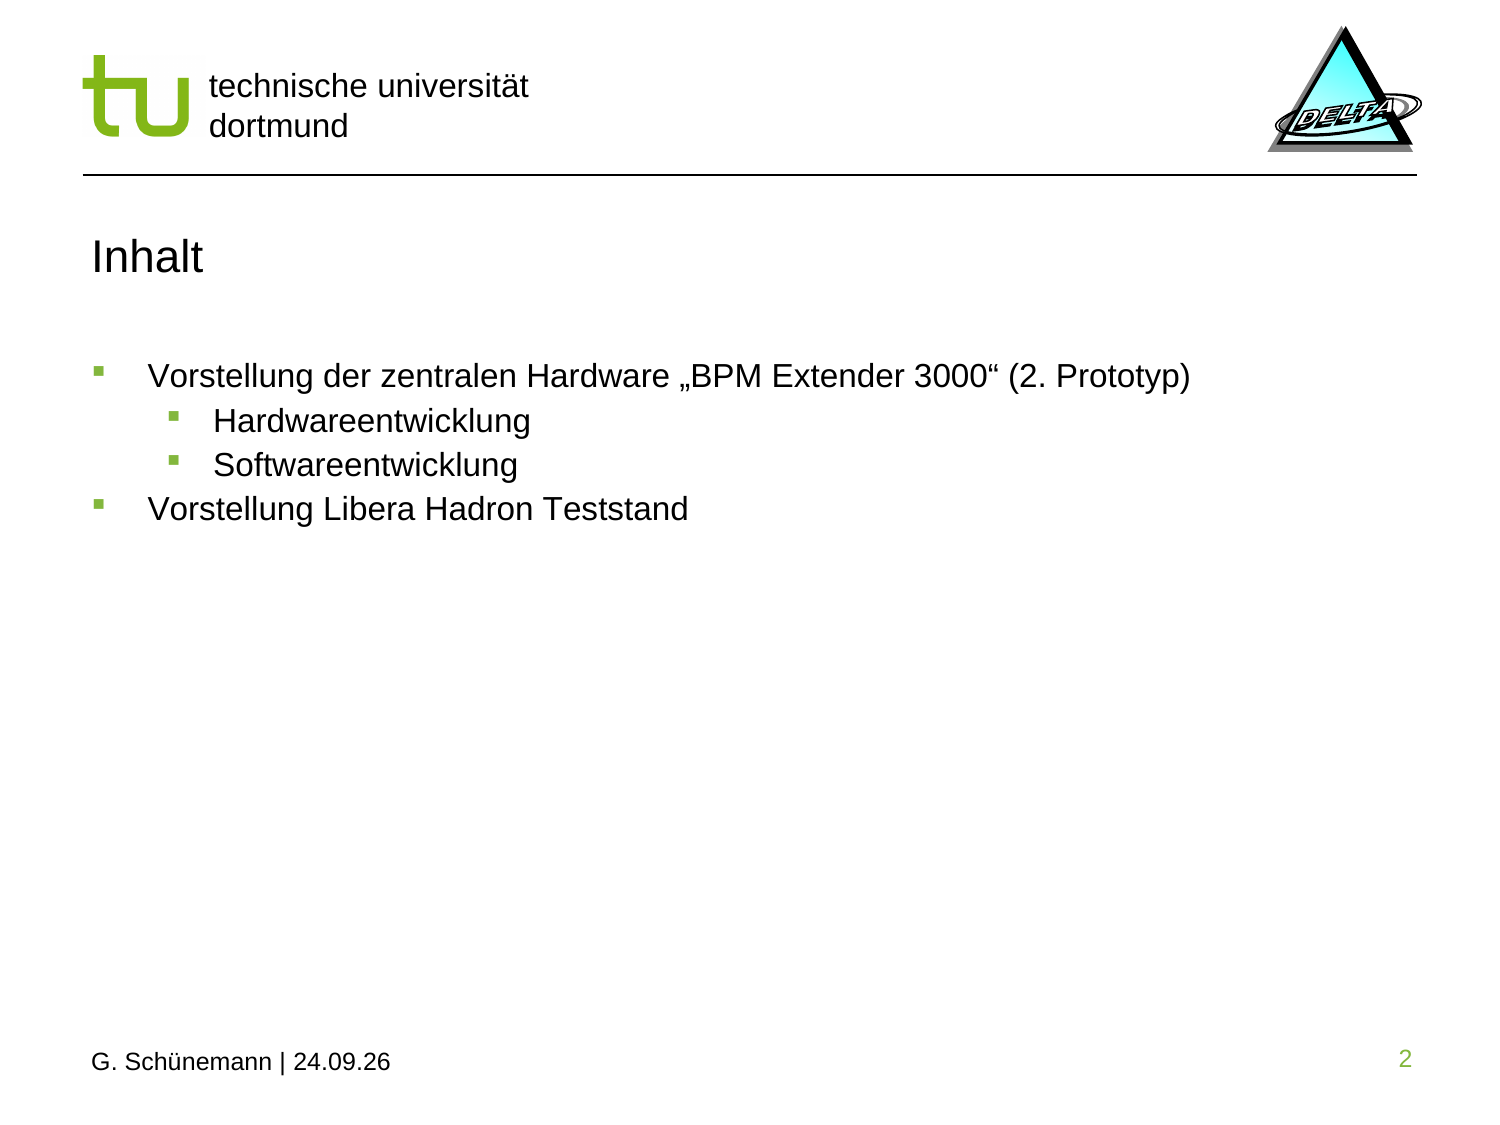

# Inhalt
Vorstellung der zentralen Hardware „BPM Extender 3000“ (2. Prototyp)
Hardwareentwicklung
Softwareentwicklung
Vorstellung Libera Hadron Teststand